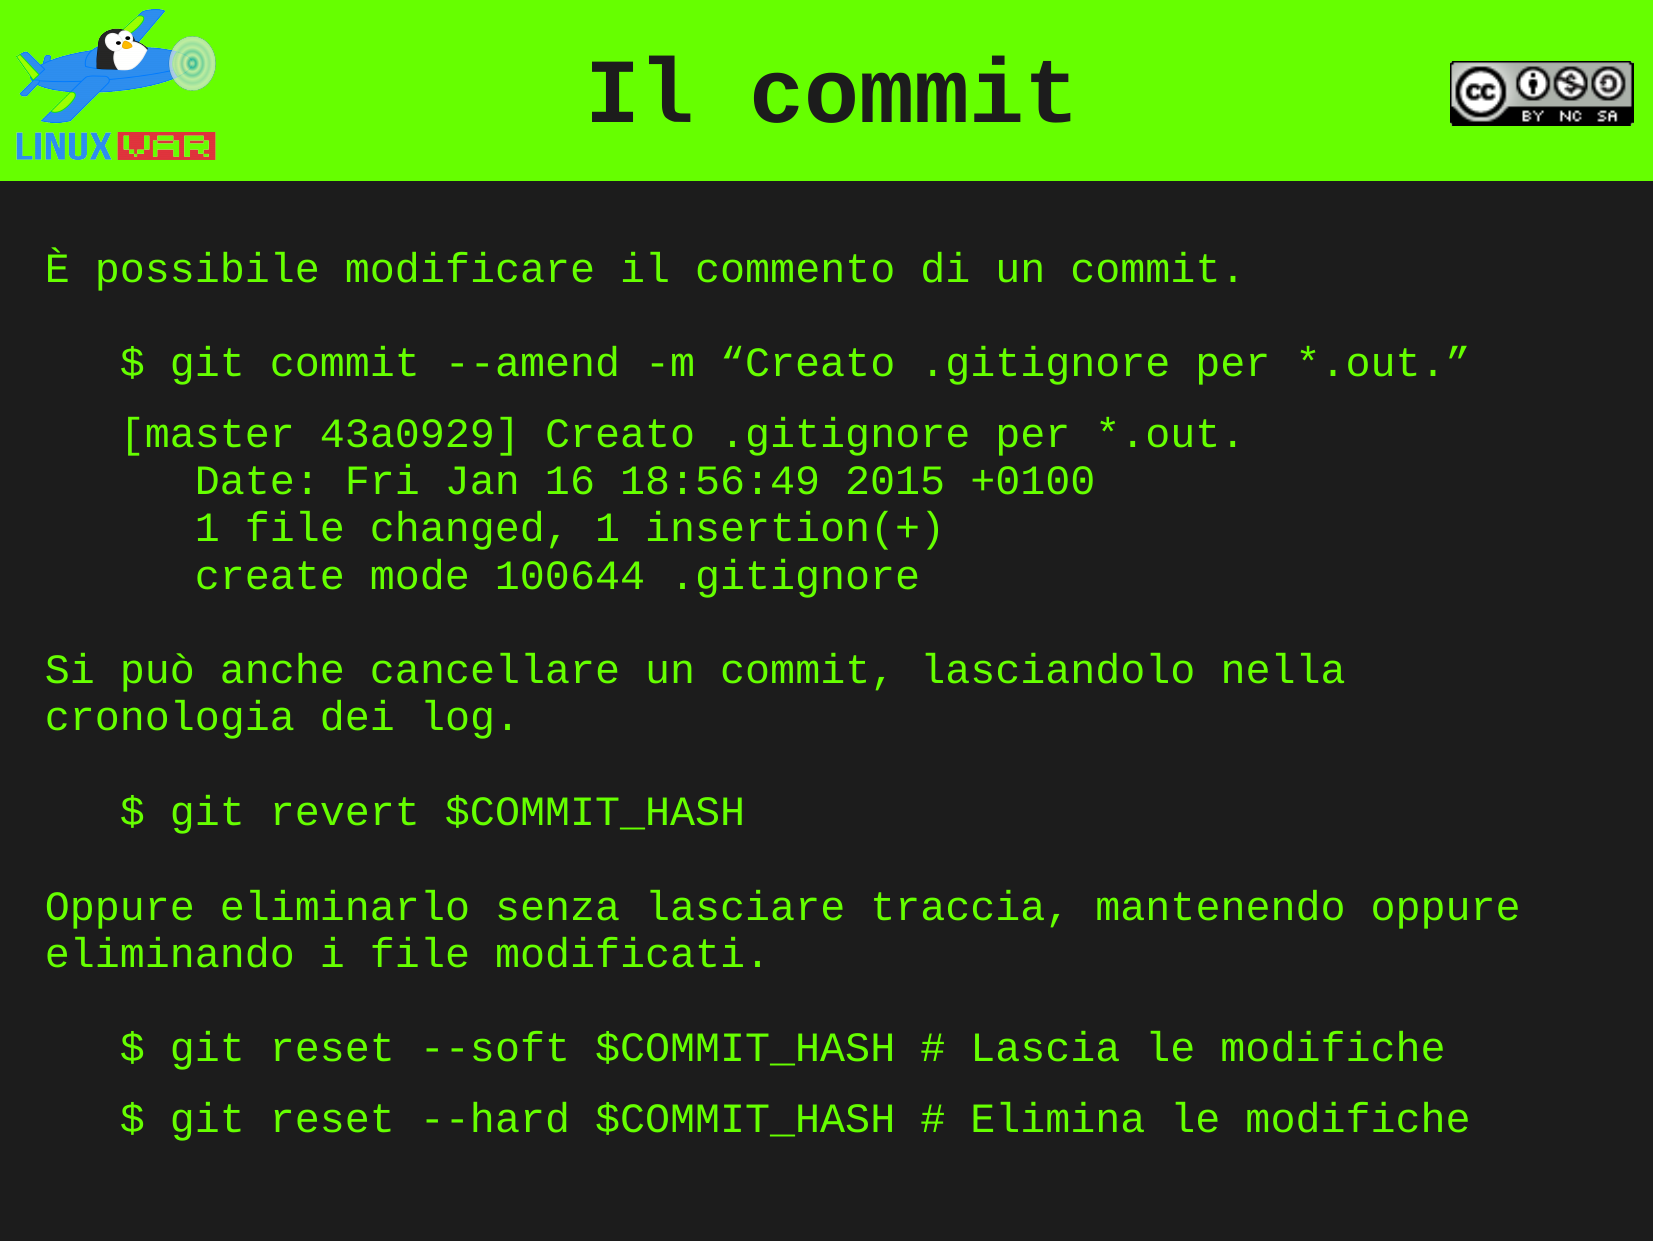

Il commit
È possibile modificare il commento di un commit.
	$ git commit --amend -m “Creato .gitignore per *.out.”
	[master 43a0929] Creato .gitignore per *.out.
		Date: Fri Jan 16 18:56:49 2015 +0100
		1 file changed, 1 insertion(+)
		create mode 100644 .gitignore
Si può anche cancellare un commit, lasciandolo nella cronologia dei log.
	$ git revert $COMMIT_HASH
Oppure eliminarlo senza lasciare traccia, mantenendo oppure eliminando i file modificati.
	$ git reset --soft $COMMIT_HASH # Lascia le modifiche
	$ git reset --hard $COMMIT_HASH # Elimina le modifiche